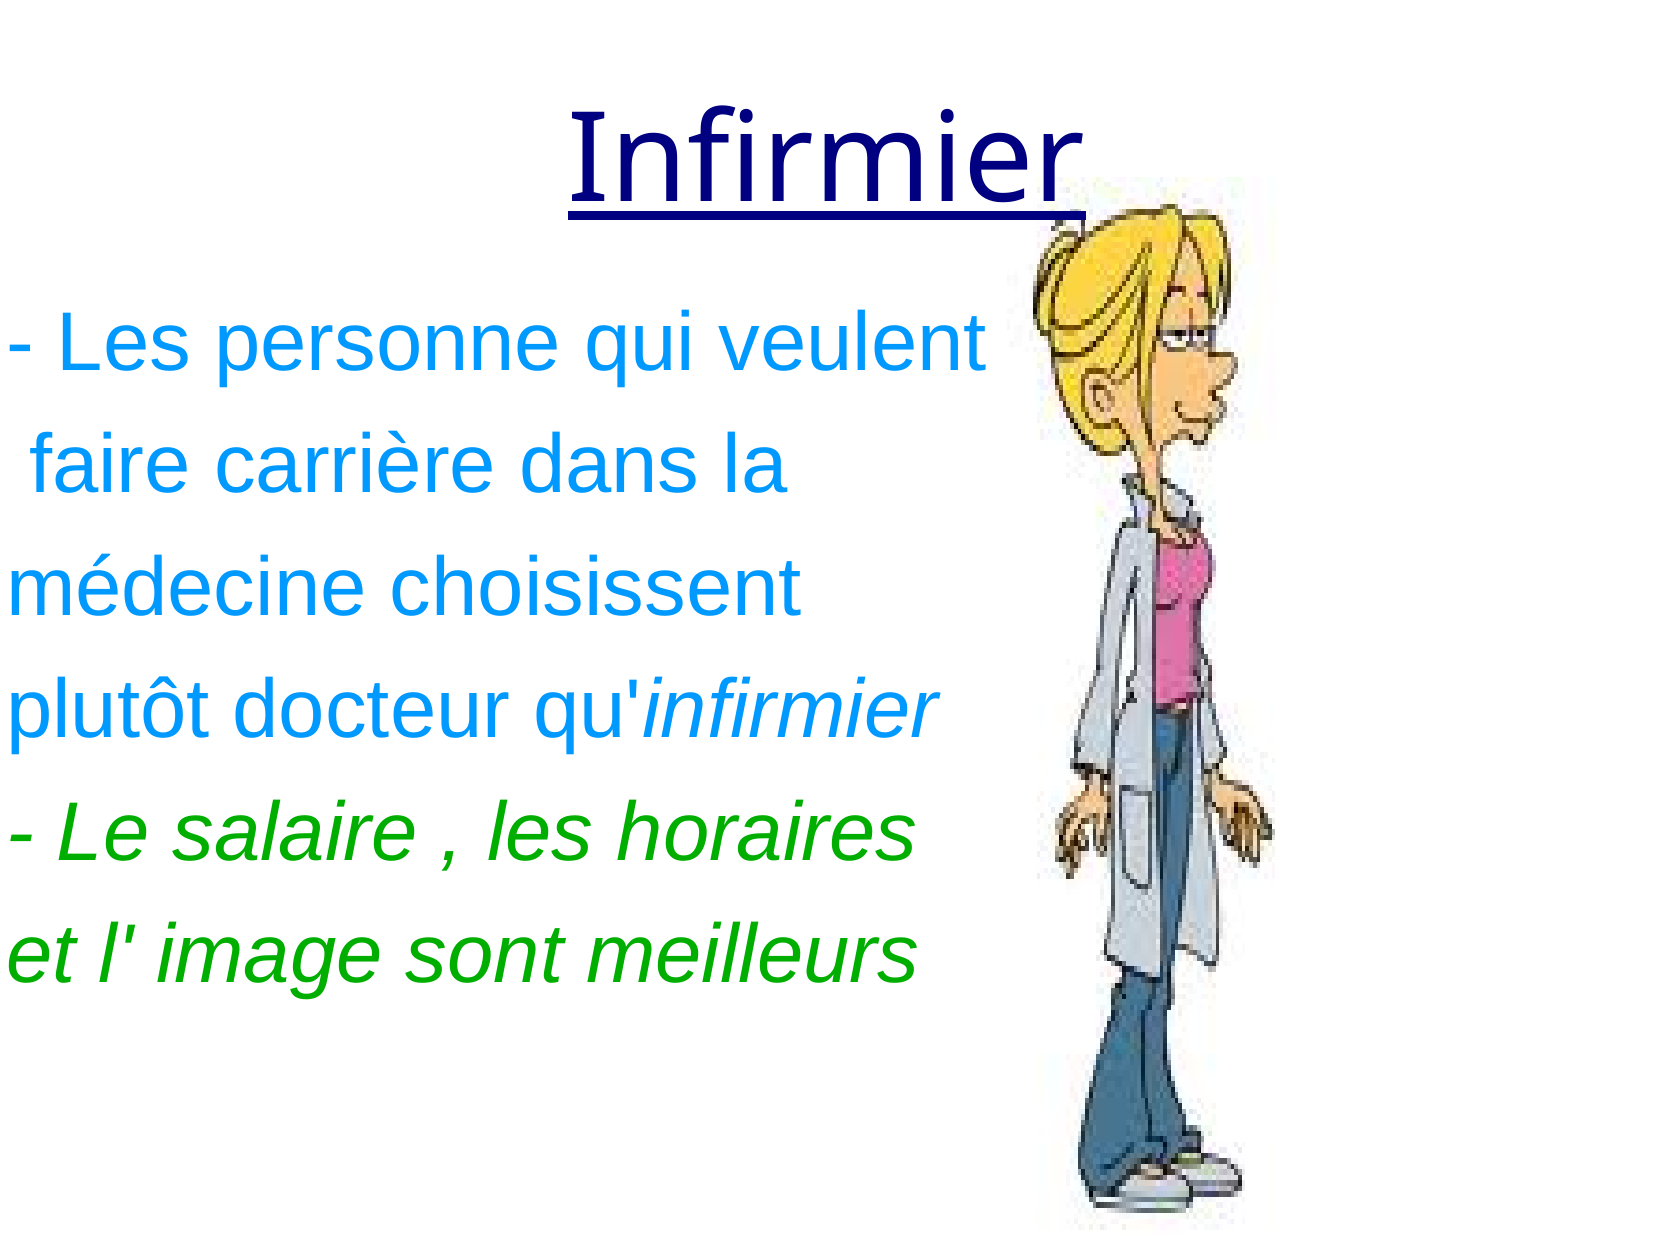

# Infirmier
- Les personne qui veulent
 faire carrière dans la
médecine choisissent
plutôt docteur qu'infirmier
- Le salaire , les horaires
et l' image sont meilleurs